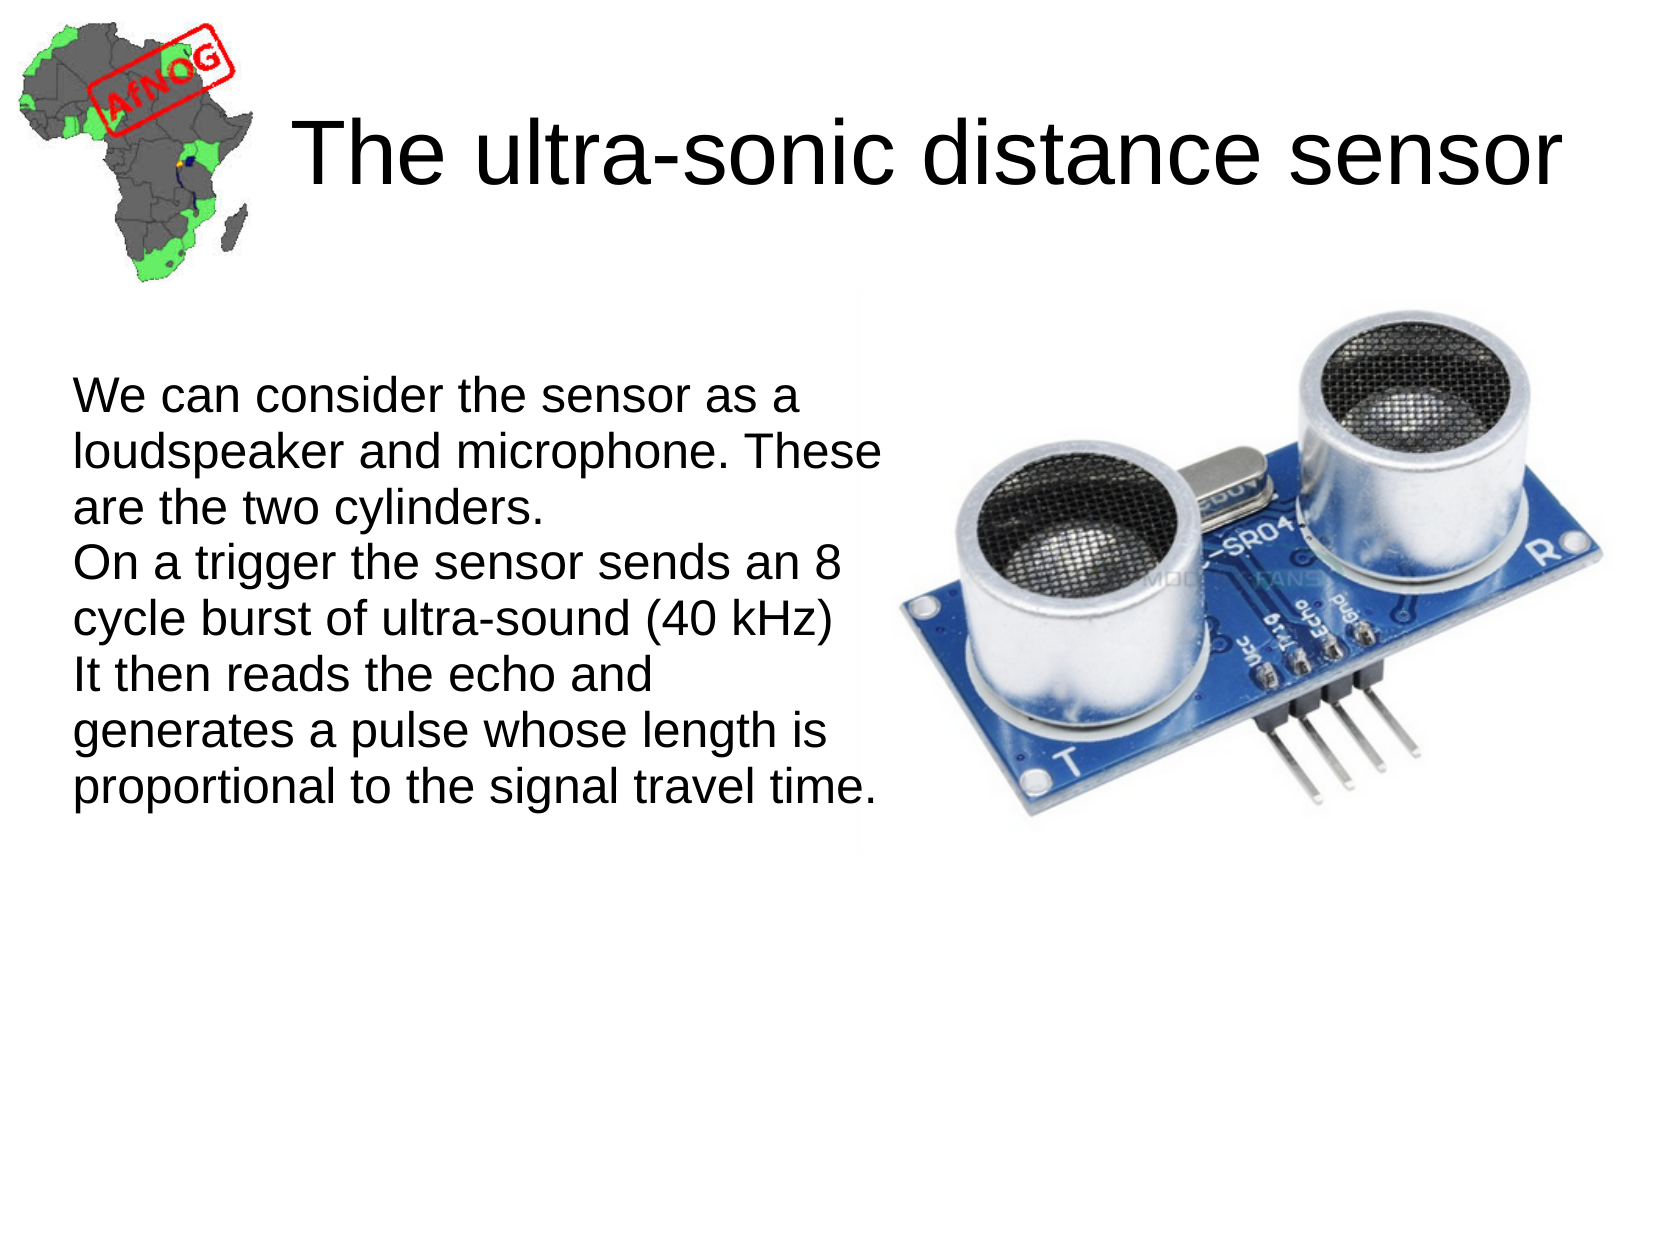

# The ultra-sonic distance sensor
We can consider the sensor as a loudspeaker and microphone. These are the two cylinders.
On a trigger the sensor sends an 8 cycle burst of ultra-sound (40 kHz)
It then reads the echo and generates a pulse whose length is proportional to the signal travel time.